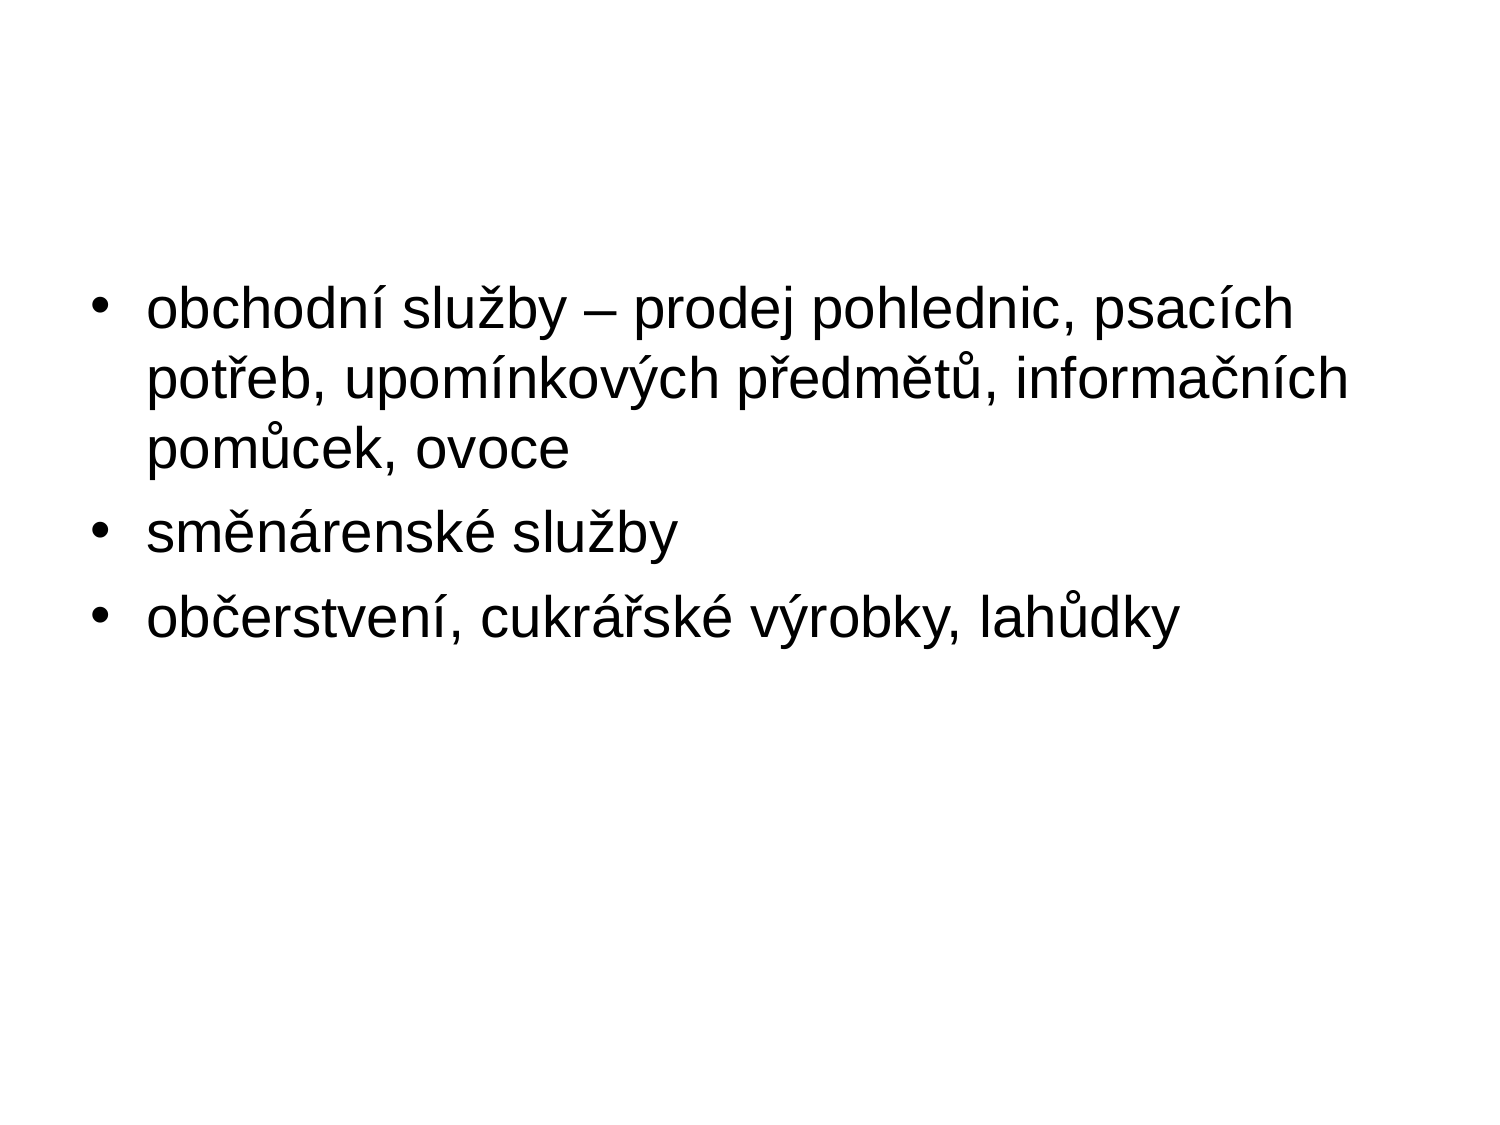

# obchodní služby – prodej pohlednic, psacích potřeb, upomínkových předmětů, informačních pomůcek, ovoce
směnárenské služby
občerstvení, cukrářské výrobky, lahůdky